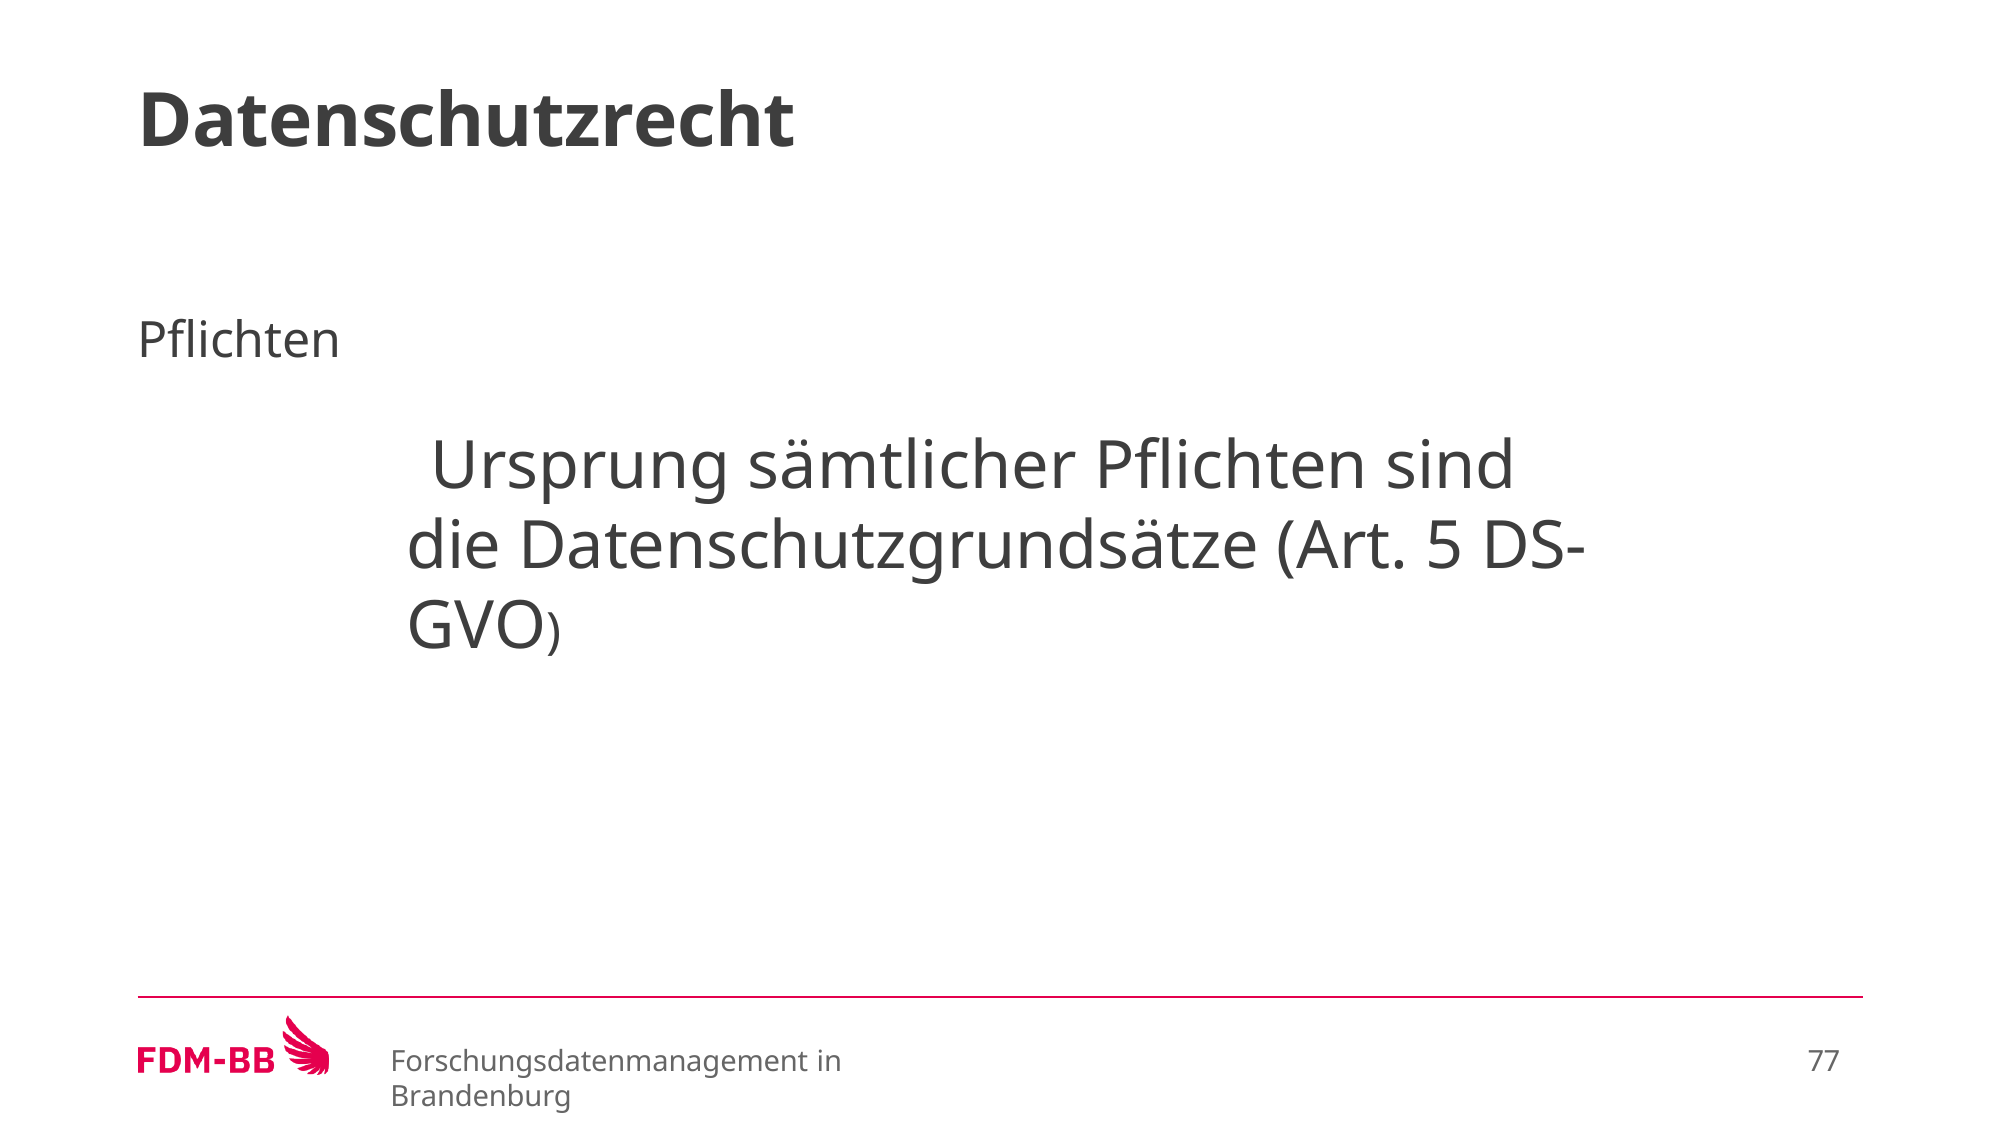

# Datenschutzrecht
Pflichten
Ursprung sämtlicher Pflichten sind die Datenschutzgrundsätze (Art. 5 DS-GVO)
Forschungsdatenmanagement in Brandenburg
77